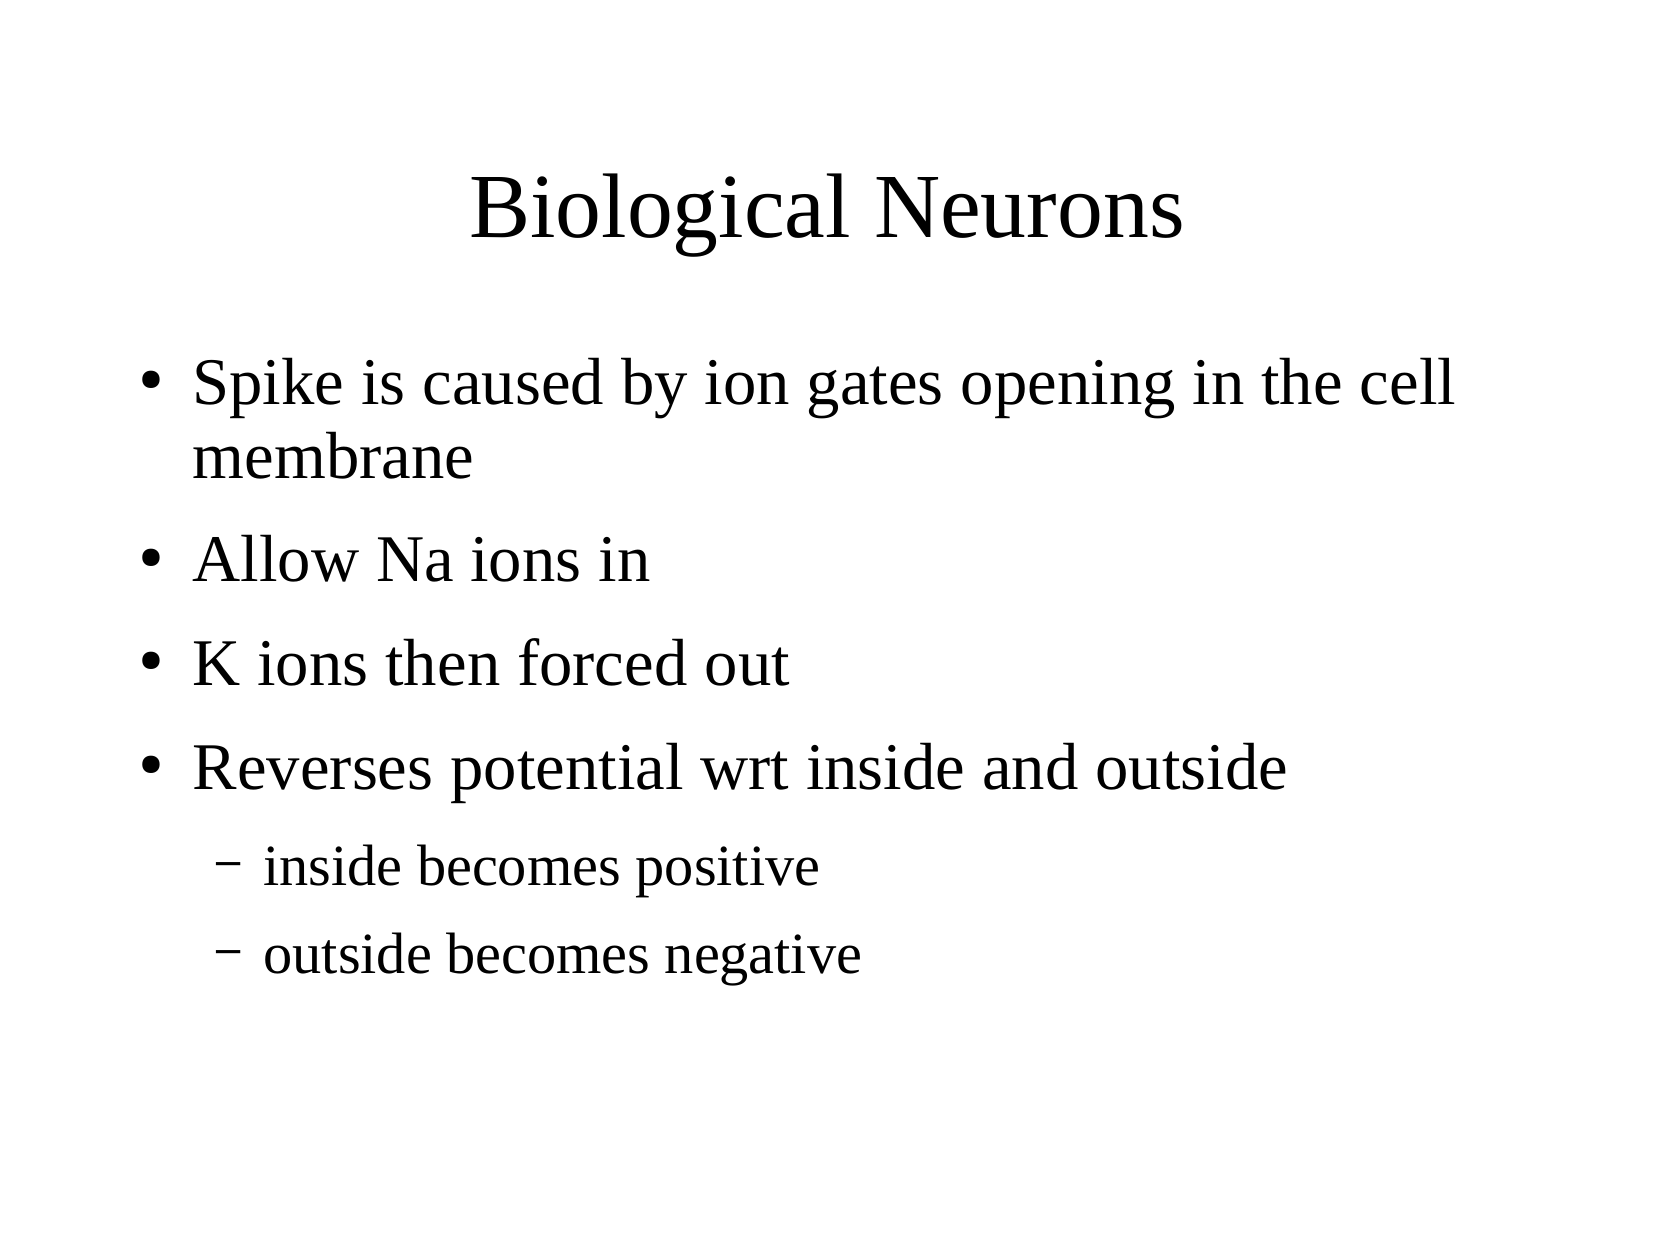

# Biological Neurons
Spike is caused by ion gates opening in the cell membrane
Allow Na ions in
K ions then forced out
Reverses potential wrt inside and outside
inside becomes positive
outside becomes negative